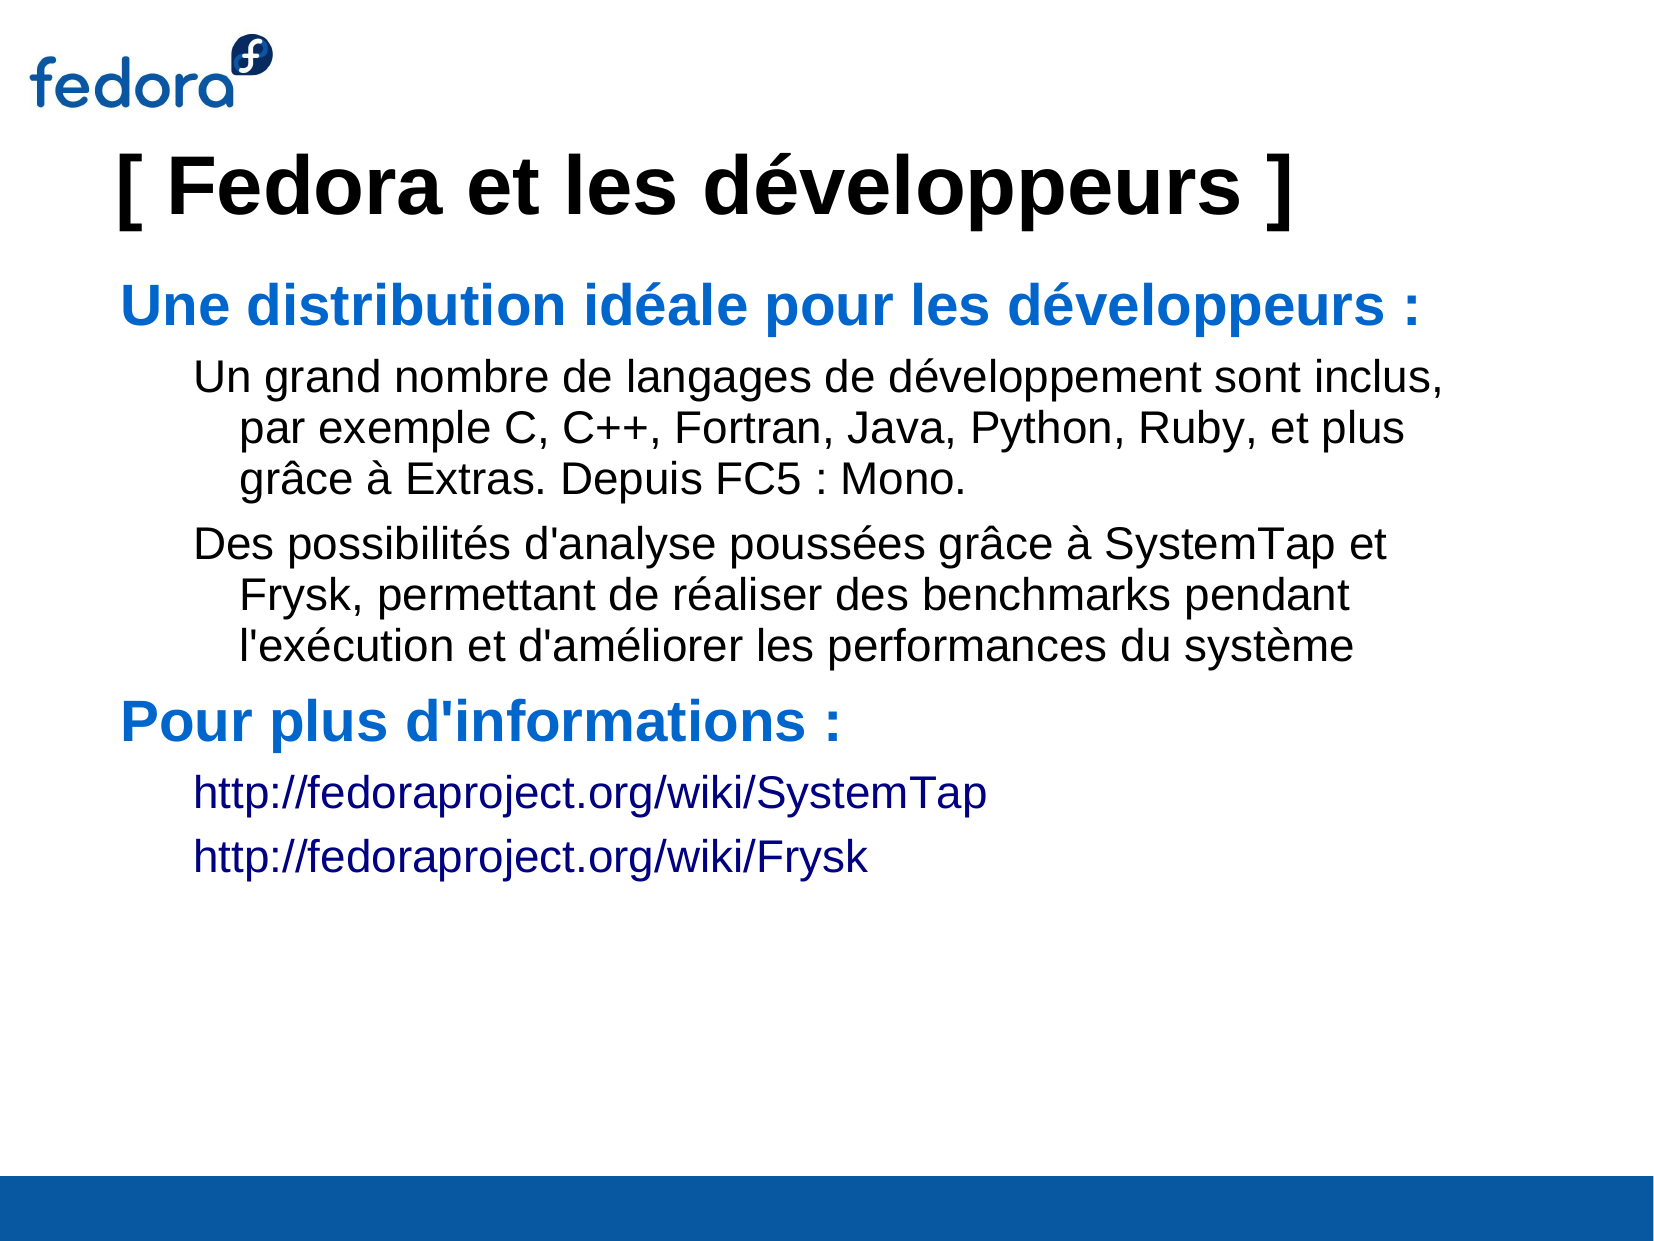

# [ Fedora et les développeurs ]
Une distribution idéale pour les développeurs :
Un grand nombre de langages de développement sont inclus, par exemple C, C++, Fortran, Java, Python, Ruby, et plus grâce à Extras. Depuis FC5 : Mono.
Des possibilités d'analyse poussées grâce à SystemTap et Frysk, permettant de réaliser des benchmarks pendant l'exécution et d'améliorer les performances du système
Pour plus d'informations :
http://fedoraproject.org/wiki/SystemTap
http://fedoraproject.org/wiki/Frysk